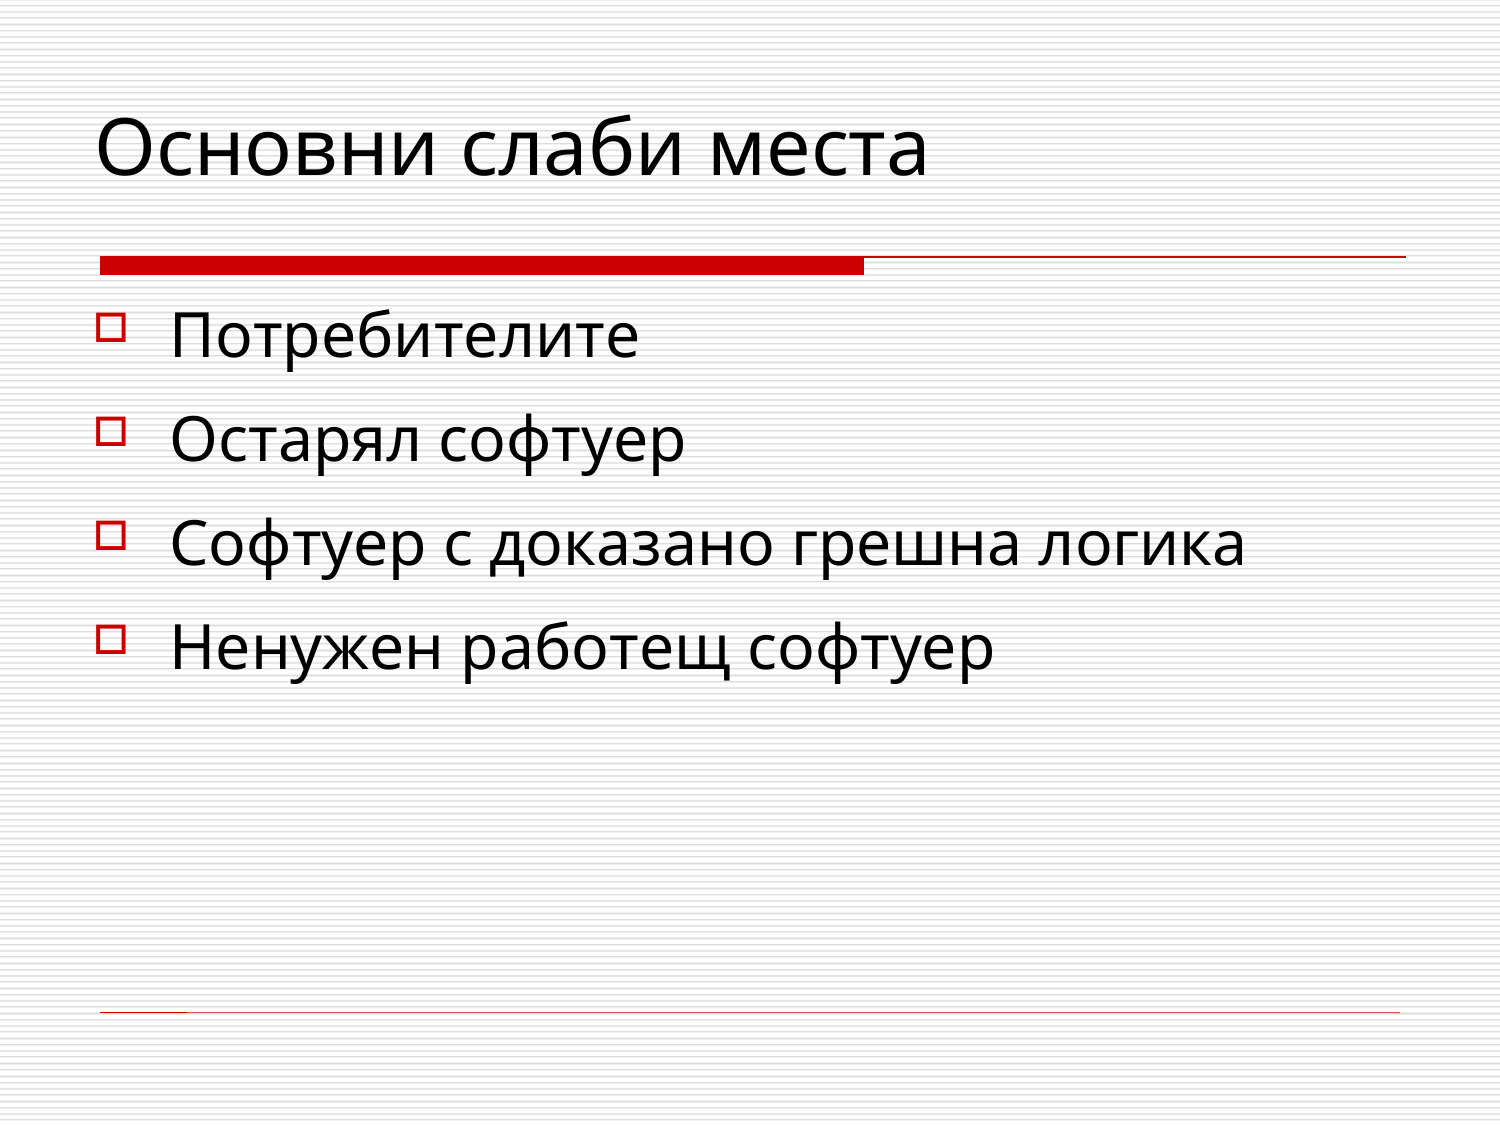

# Основни слаби места
Потребителите
Остарял софтуер
Софтуер с доказано грешна логика
Ненужен работещ софтуер